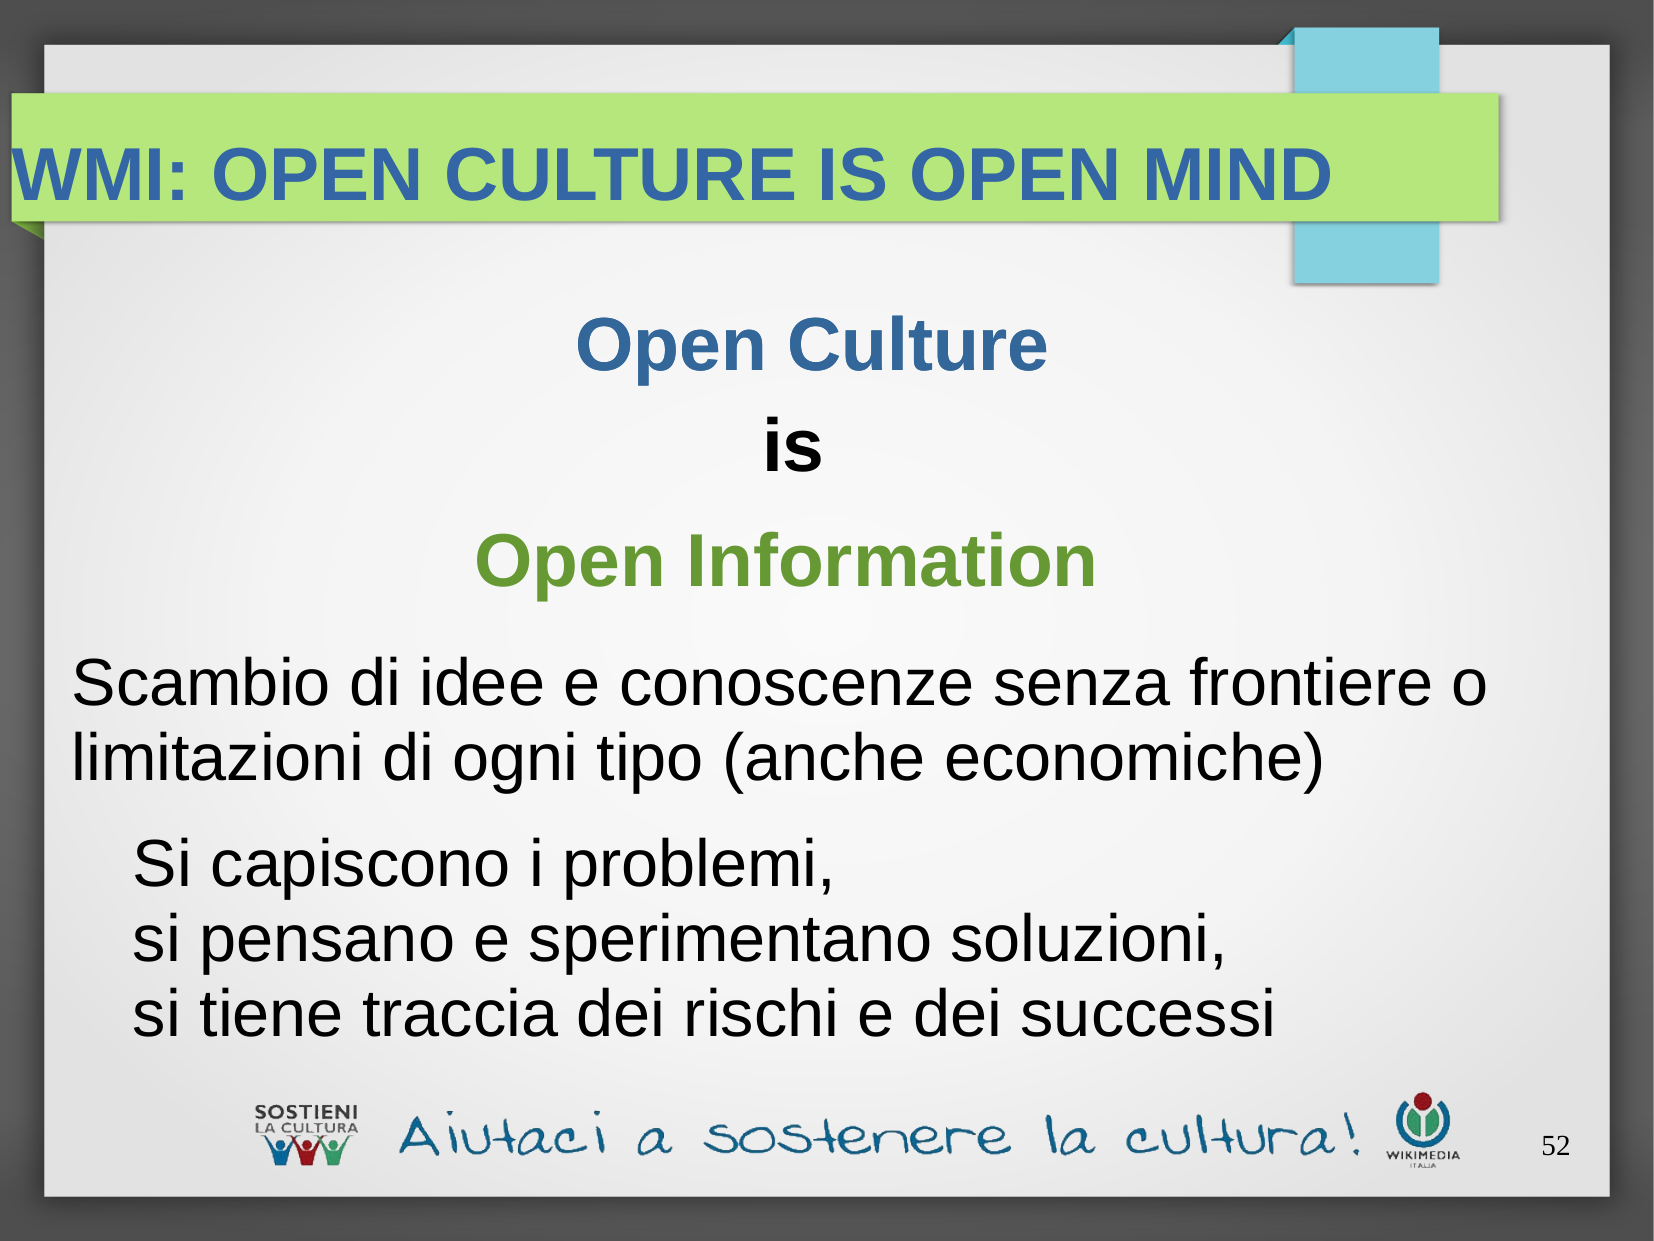

WMI: OPEN CULTURE IS OPEN MIND
Open Culture
Open Culture
is
Open Information
#
Scambio di idee e conoscenze senza frontiere o limitazioni di ogni tipo (anche economiche)
Si capiscono i problemi,
si pensano e sperimentano soluzioni,
si tiene traccia dei rischi e dei successi
52